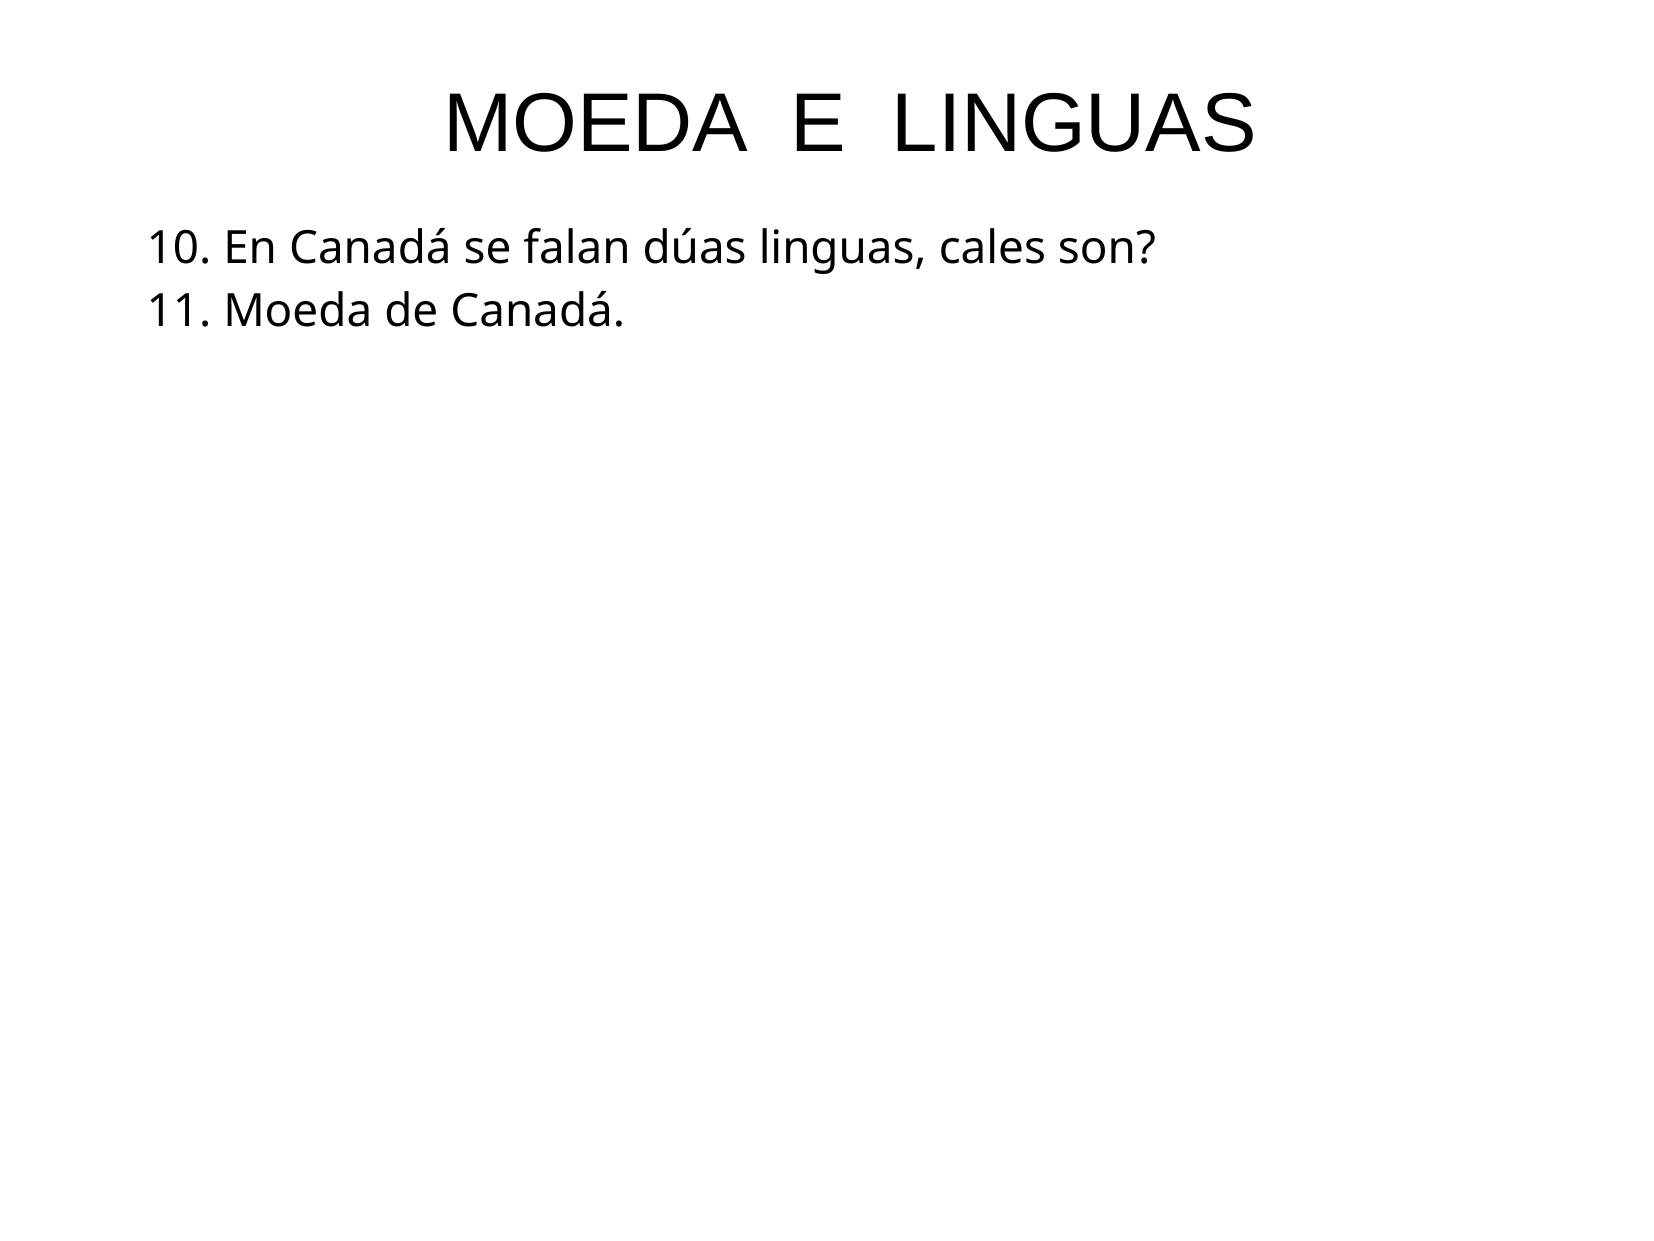

MOEDA E LINGUAS
10. En Canadá se falan dúas linguas, cales son?
11. Moeda de Canadá.